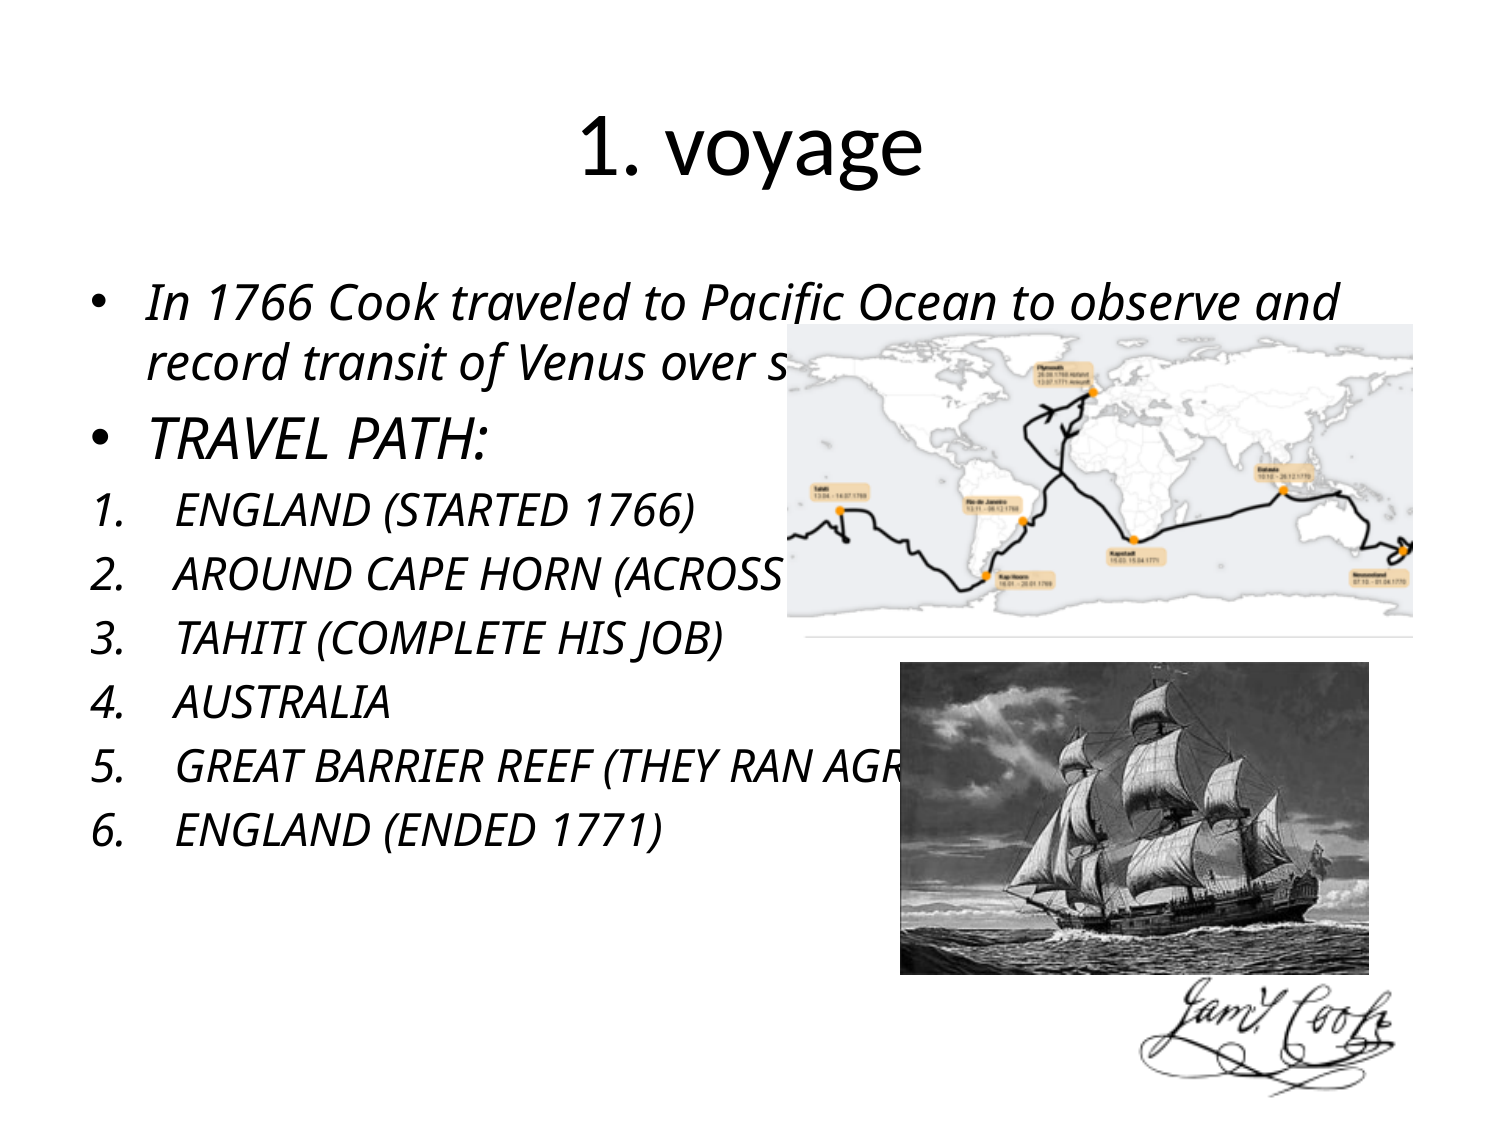

# 1. voyage
In 1766 Cook traveled to Pacific Ocean to observe and record transit of Venus over sun
TRAVEL PATH:
ENGLAND (STARTED 1766)
AROUND CAPE HORN (ACROSS THE PACIFIC)
TAHITI (COMPLETE HIS JOB)
AUSTRALIA
GREAT BARRIER REEF (THEY RAN AGROUND)
ENGLAND (ENDED 1771)